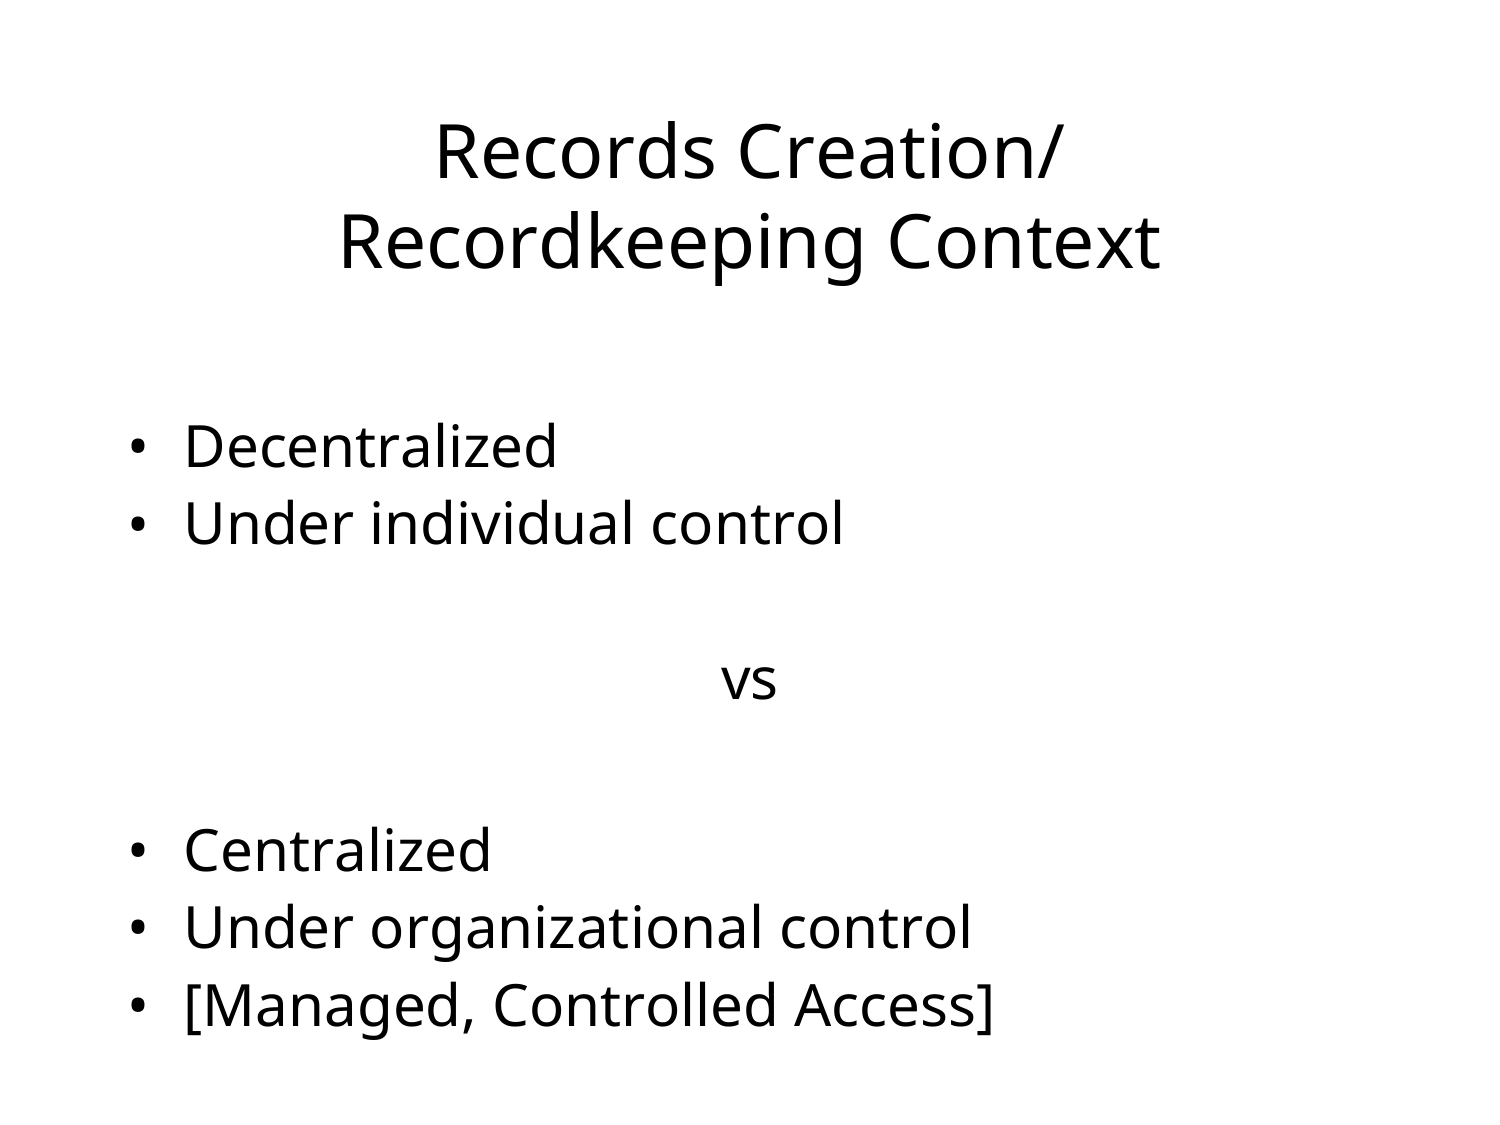

# Records Creation/ Recordkeeping Context
Decentralized
Under individual control
vs
Centralized
Under organizational control
[Managed, Controlled Access]